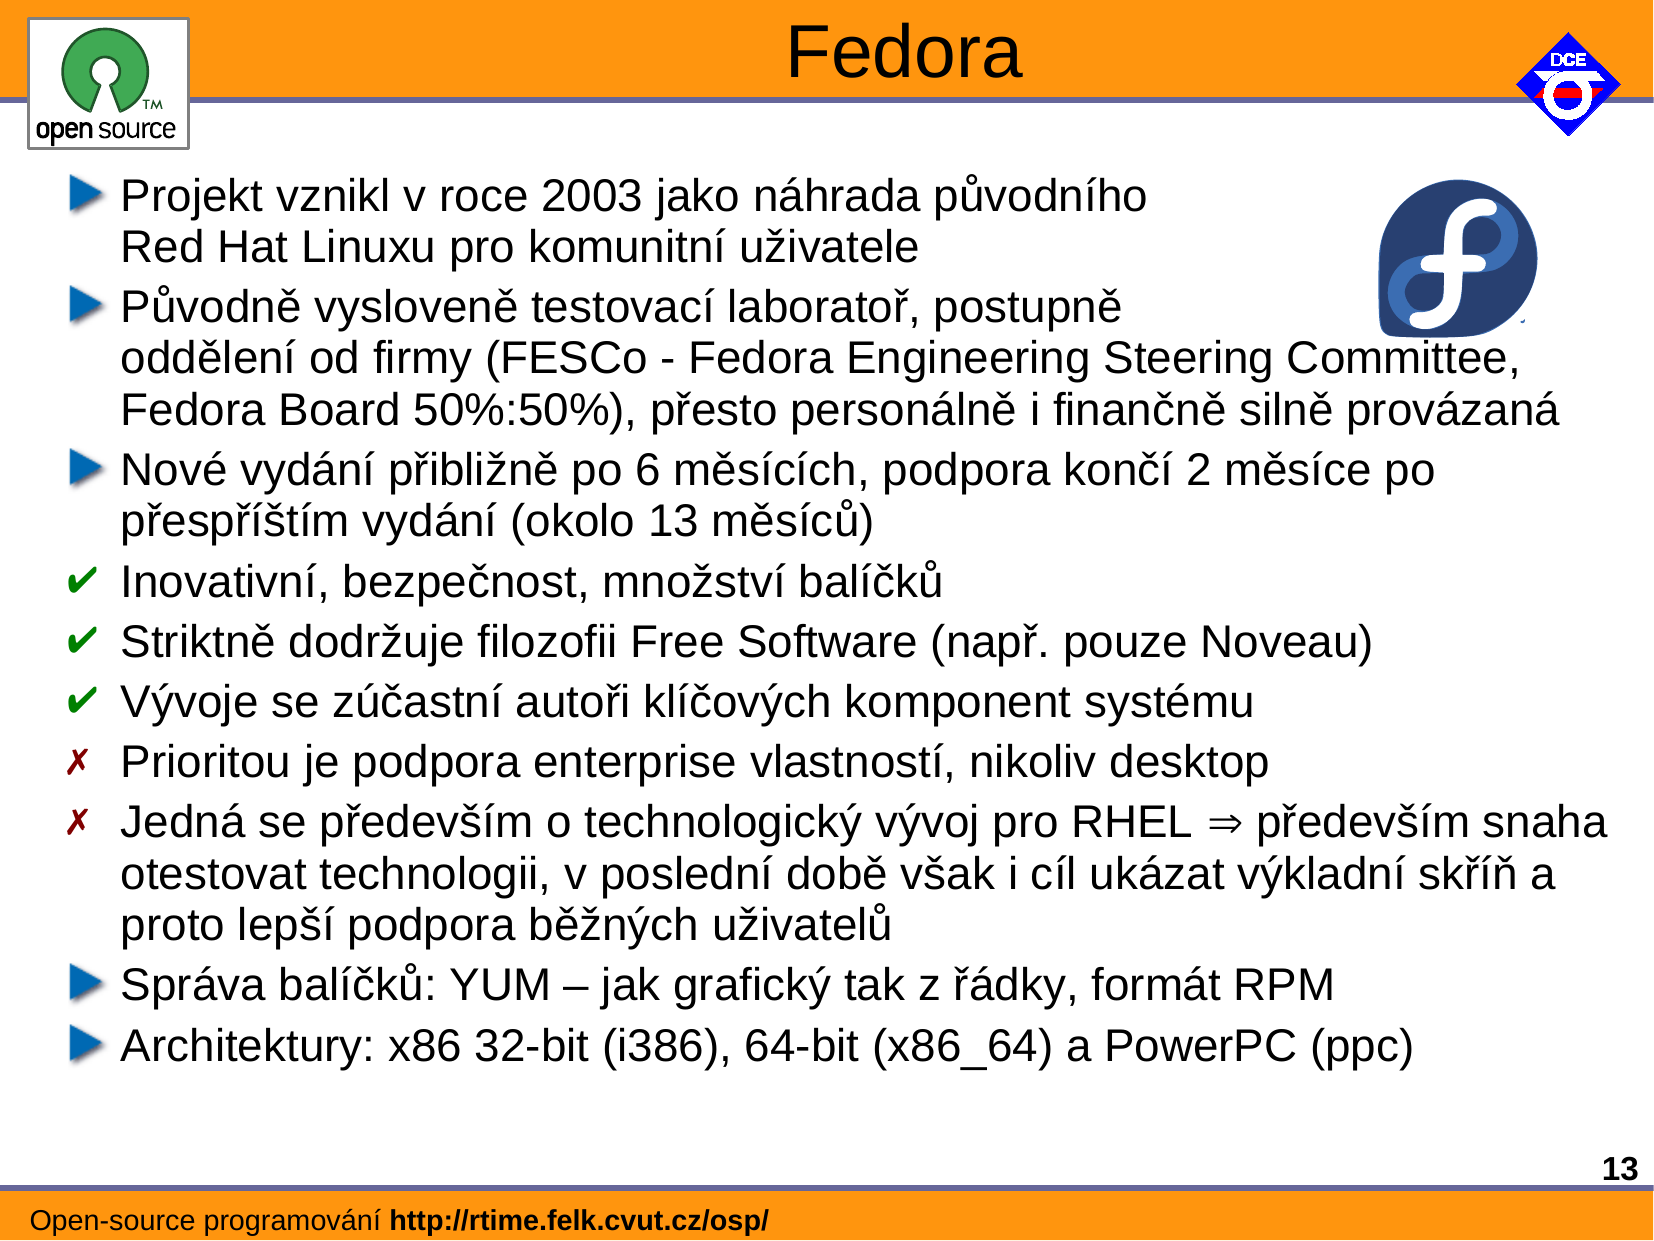

# Fedora
Projekt vznikl v roce 2003 jako náhrada původního
Red Hat Linuxu pro komunitní uživatele
Původně vysloveně testovací laboratoř, postupně
oddělení od firmy (FESCo - Fedora Engineering Steering Committee, Fedora Board 50%:50%), přesto personálně i finančně silně provázaná
Nové vydání přibližně po 6 měsících, podpora končí 2 měsíce po přespříštím vydání (okolo 13 měsíců)
Inovativní, bezpečnost, množství balíčků
Striktně dodržuje filozofii Free Software (např. pouze Noveau)
Vývoje se zúčastní autoři klíčových komponent systému
Prioritou je podpora enterprise vlastností, nikoliv desktop
Jedná se především o technologický vývoj pro RHEL  především snaha otestovat technologii, v poslední době však i cíl ukázat výkladní skříň a proto lepší podpora běžných uživatelů
Správa balíčků: YUM – jak grafický tak z řádky, formát RPM
Architektury: x86 32-bit (i386), 64-bit (x86_64) a PowerPC (ppc)